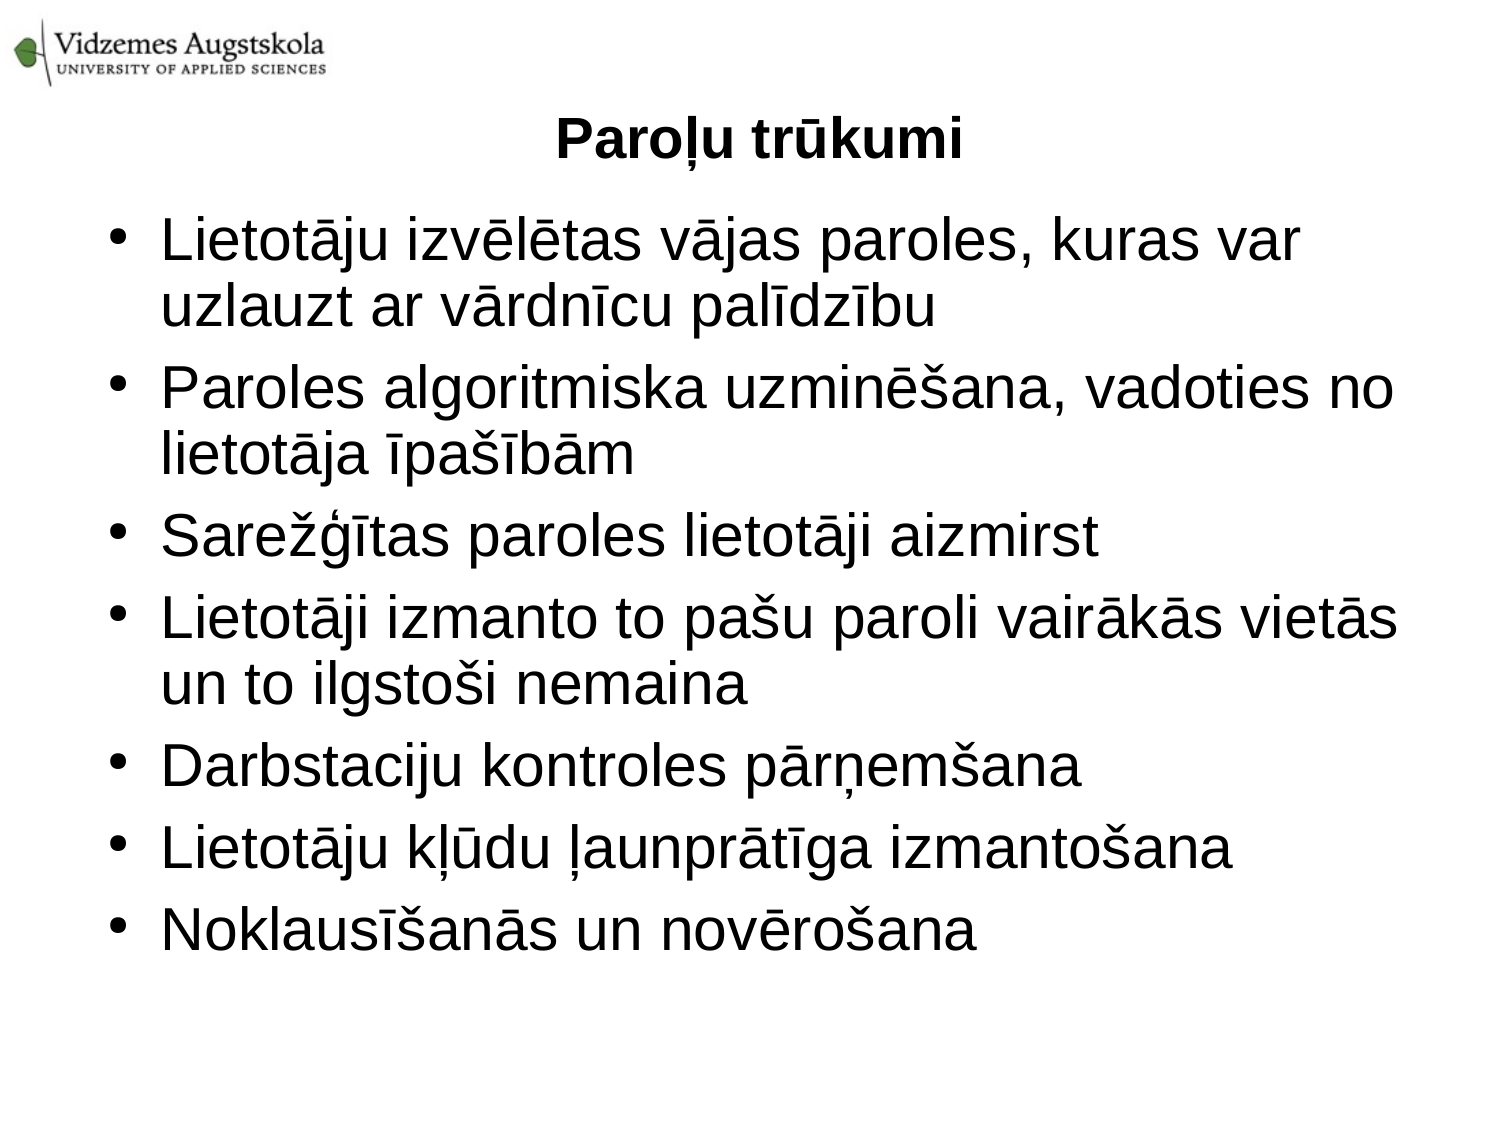

# Paroļu trūkumi
Lietotāju izvēlētas vājas paroles, kuras var uzlauzt ar vārdnīcu palīdzību
Paroles algoritmiska uzminēšana, vadoties no lietotāja īpašībām
Sarežģītas paroles lietotāji aizmirst
Lietotāji izmanto to pašu paroli vairākās vietās un to ilgstoši nemaina
Darbstaciju kontroles pārņemšana
Lietotāju kļūdu ļaunprātīga izmantošana
Noklausīšanās un novērošana